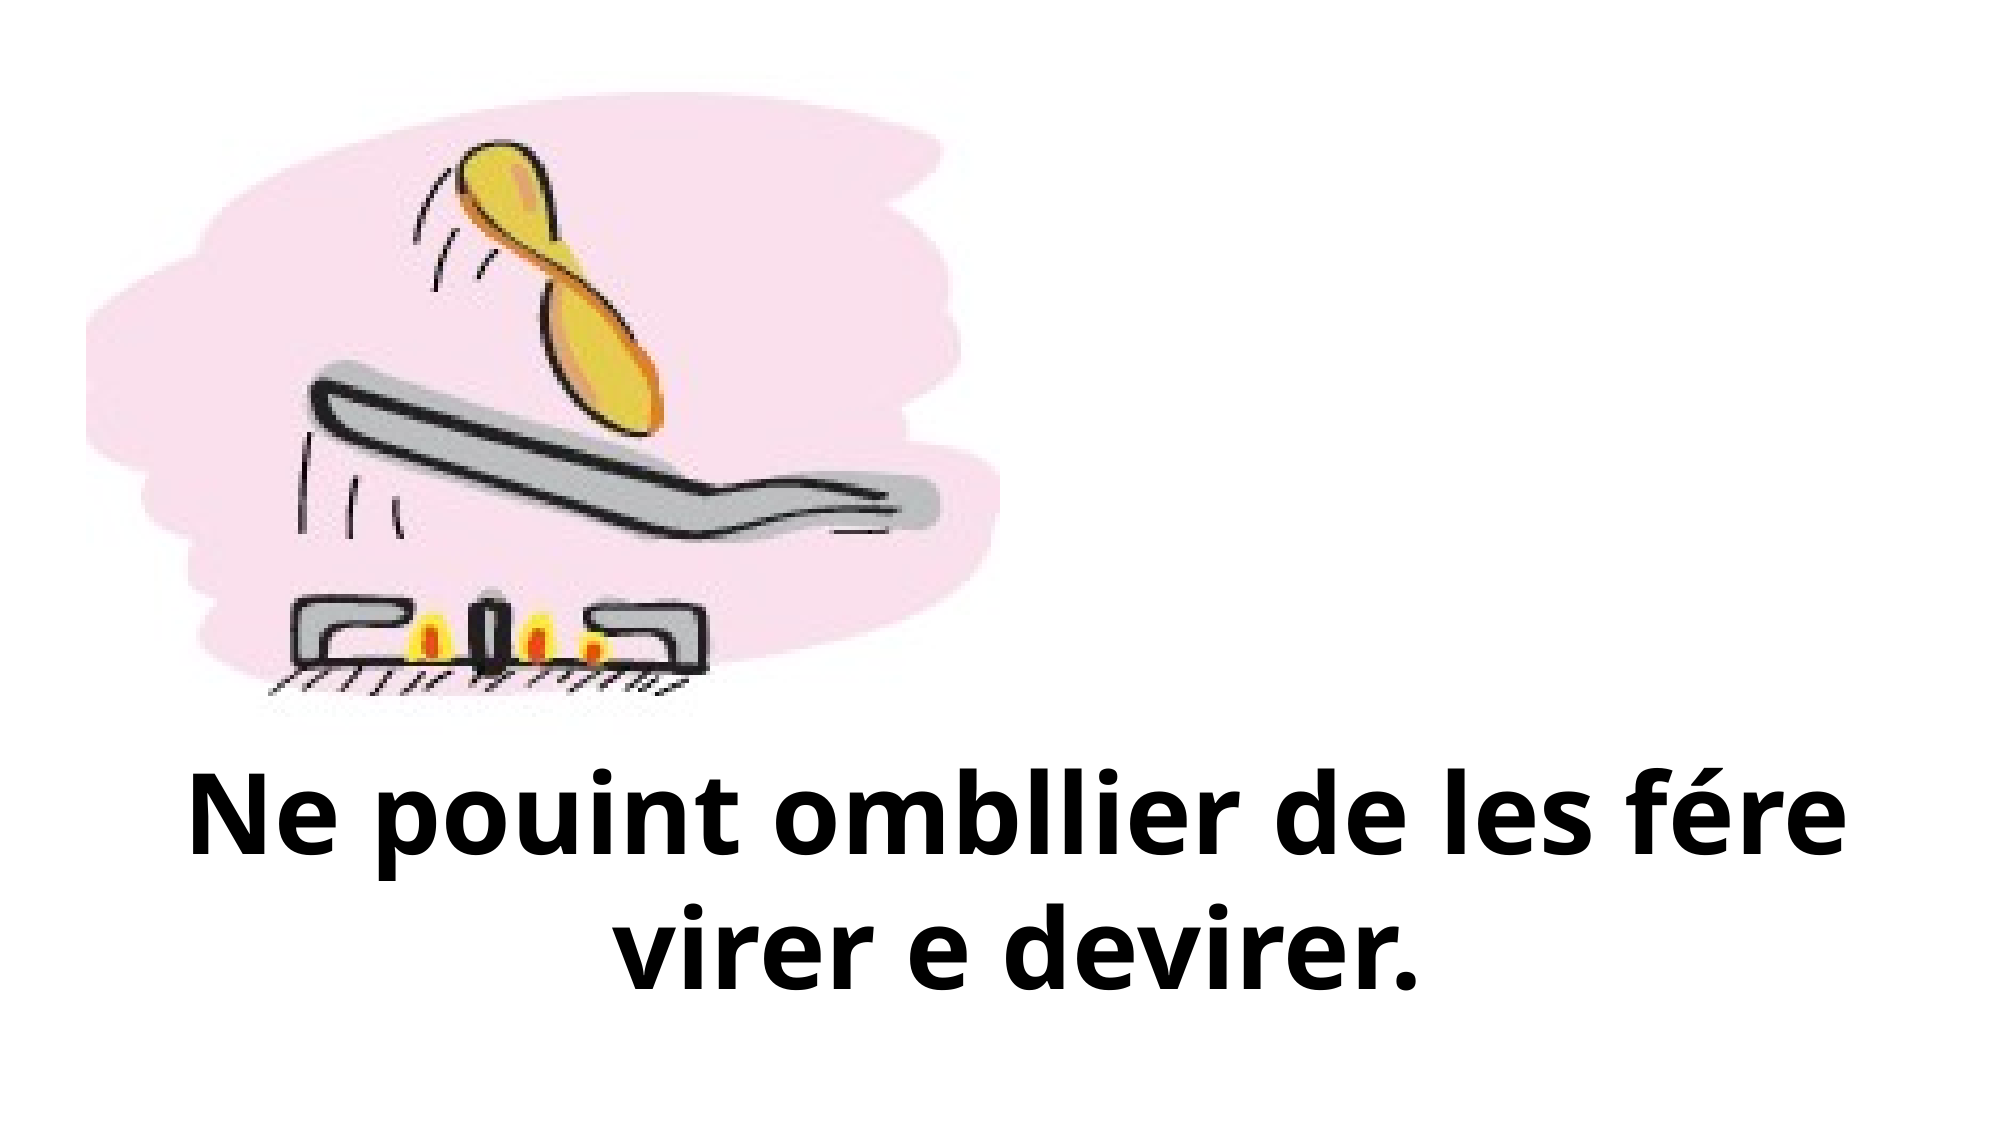

Ne pouint ombllier de les fére virer e devirer.